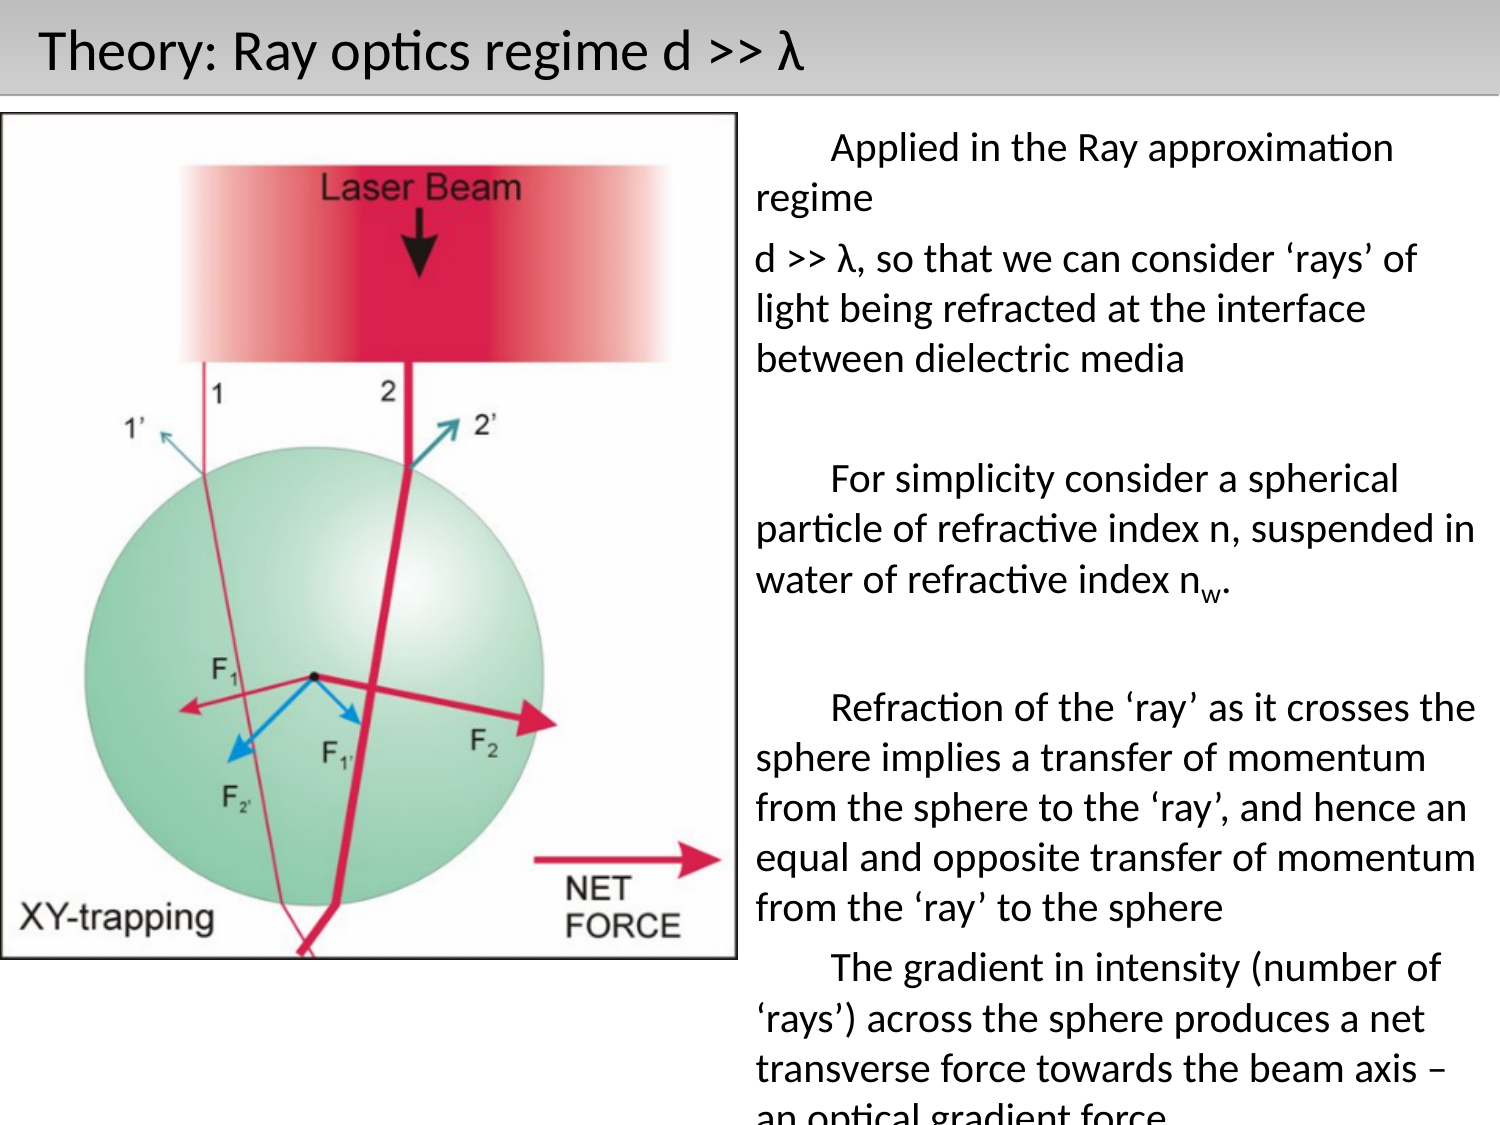

# Theory: Ray optics regime d >> λ
	Applied in the Ray approximation regime
 d >> λ, so that we can consider ‘rays’ of light being refracted at the interface between dielectric media
	For simplicity consider a spherical particle of refractive index n, suspended in water of refractive index nw.
	Refraction of the ‘ray’ as it crosses the sphere implies a transfer of momentum from the sphere to the ‘ray’, and hence an equal and opposite transfer of momentum from the ‘ray’ to the sphere
 	The gradient in intensity (number of ‘rays’) across the sphere produces a net transverse force towards the beam axis – an optical gradient force